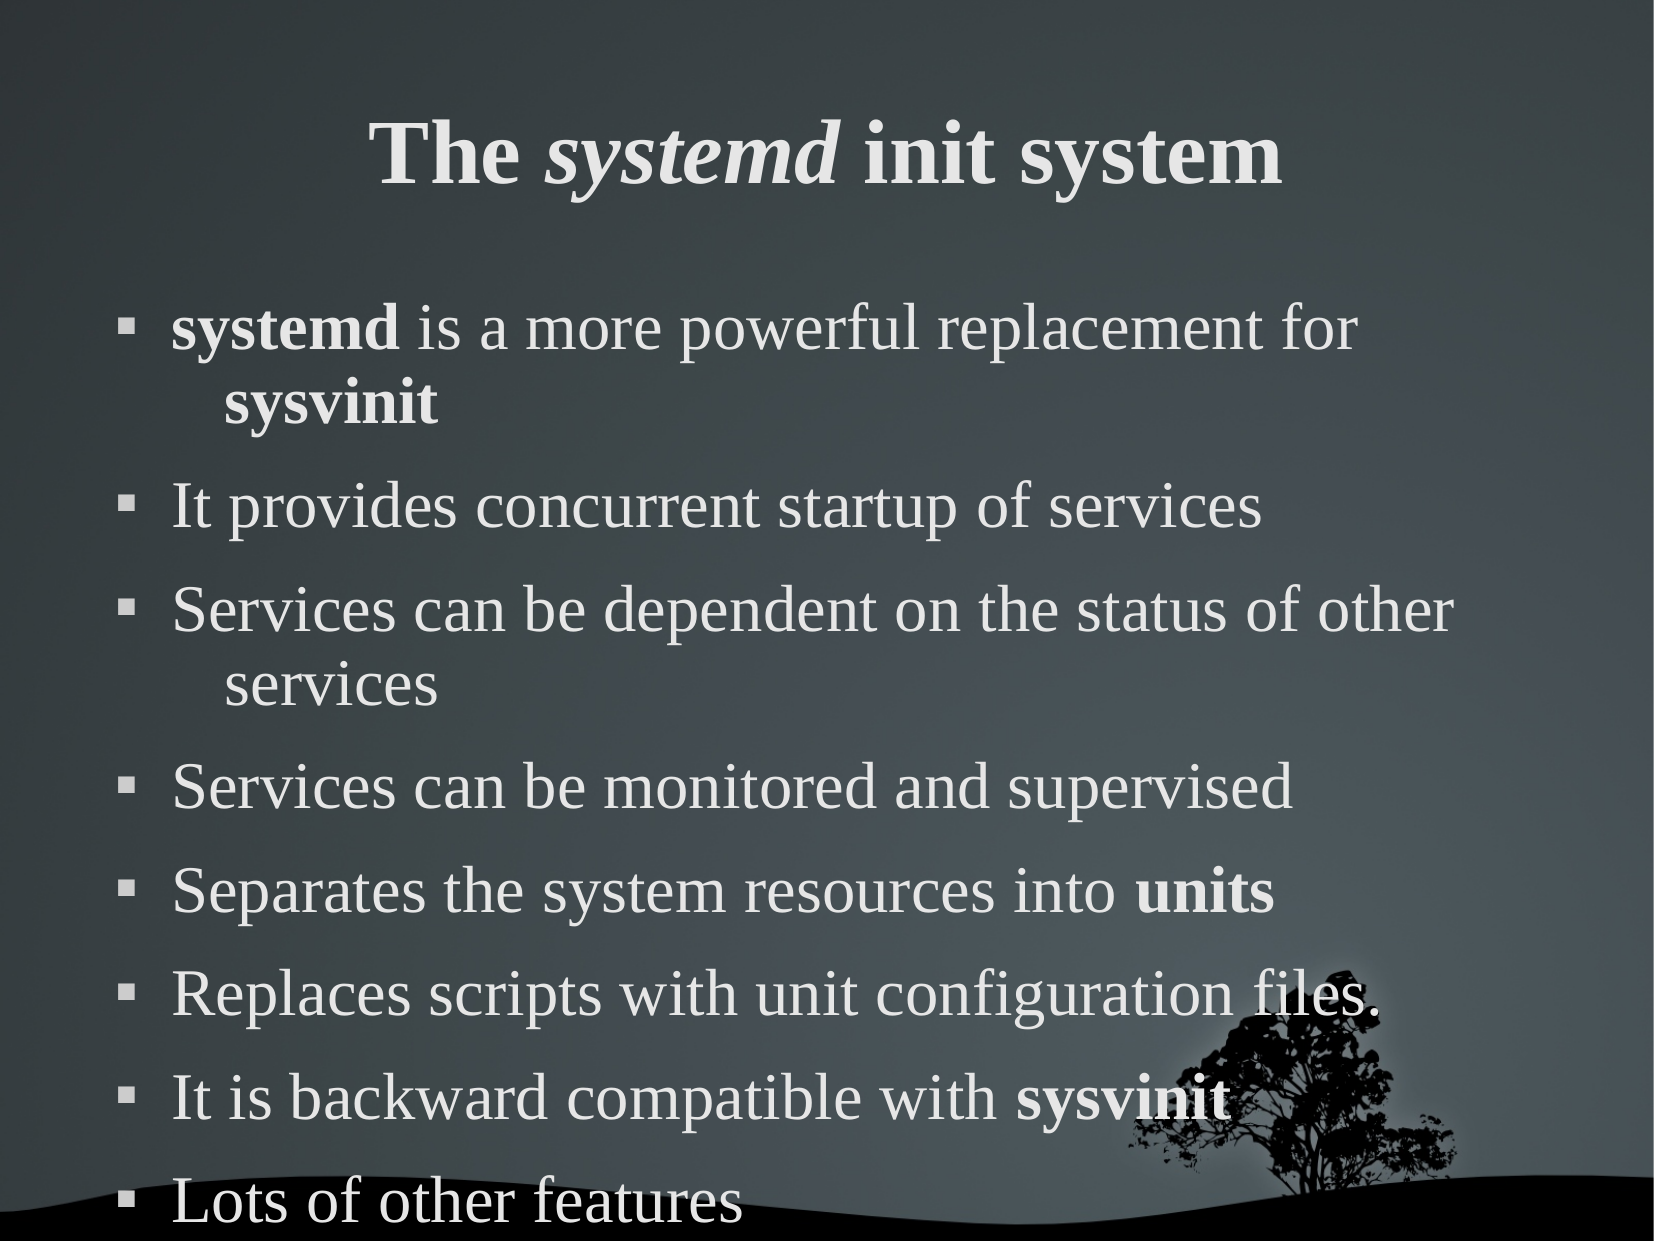

# The systemd init system
systemd is a more powerful replacement for sysvinit
It provides concurrent startup of services
Services can be dependent on the status of other services
Services can be monitored and supervised
Separates the system resources into units
Replaces scripts with unit configuration files.
It is backward compatible with sysvinit
Lots of other features